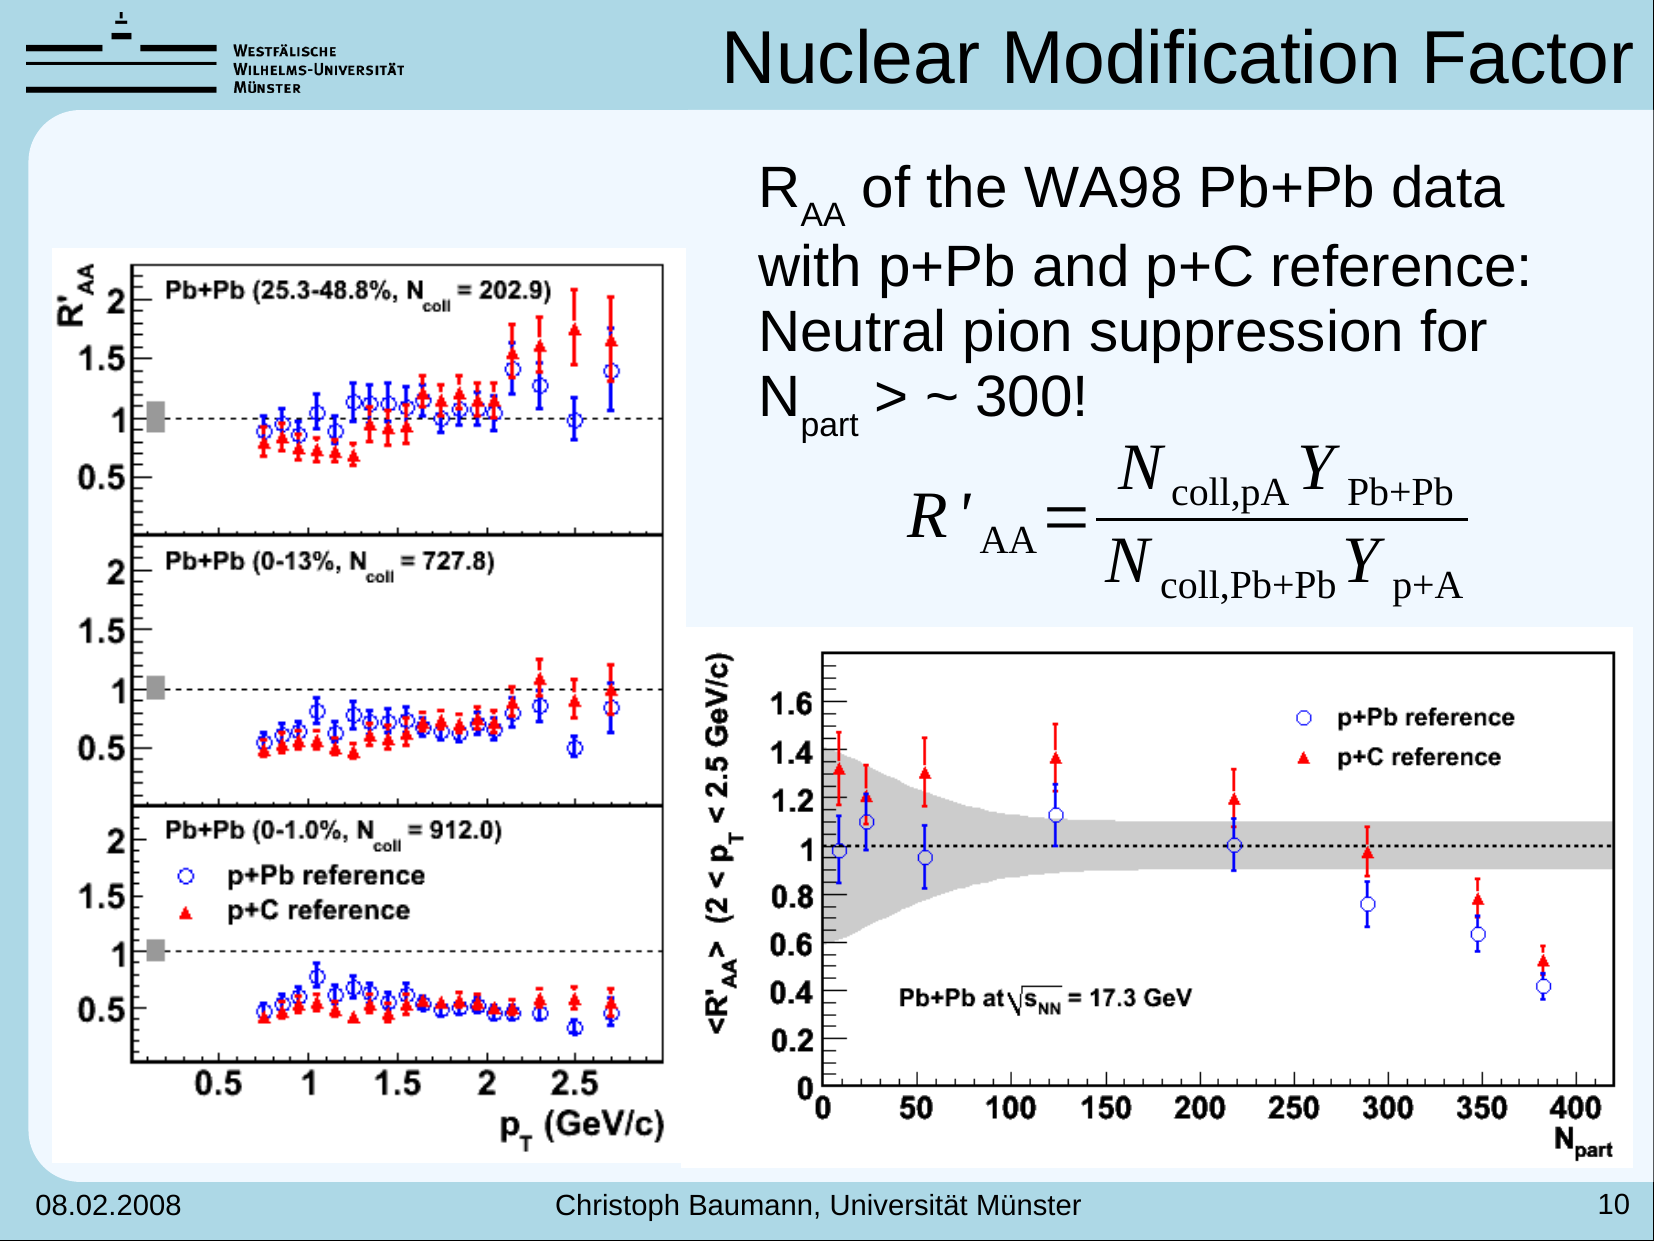

# Nuclear Modification Factor
RAA of the WA98 Pb+Pb data
with p+Pb and p+C reference:
Neutral pion suppression for Npart > ~ 300!
10
08.02.2008
Christoph Baumann, Universität Münster